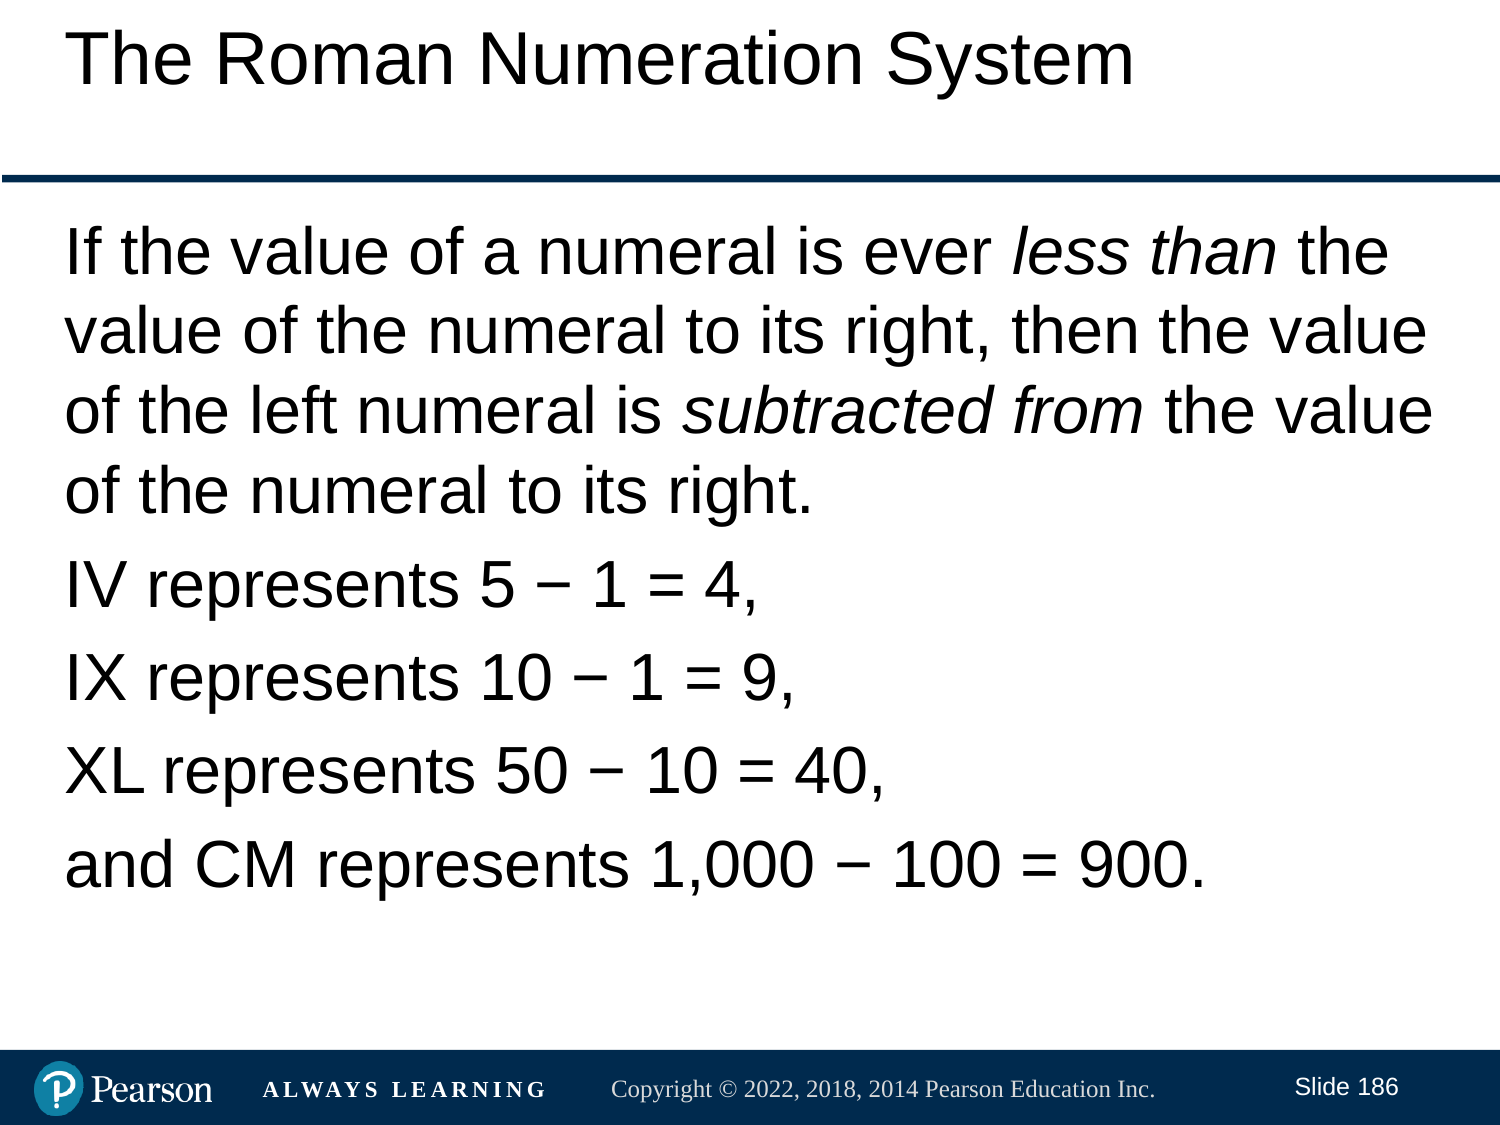

# The Roman Numeration System
If the value of a numeral is ever less than the value of the numeral to its right, then the value of the left numeral is subtracted from the value of the numeral to its right.
IV represents 5 − 1 = 4,
IX represents 10 − 1 = 9,
XL represents 50 − 10 = 40,
and CM represents 1,000 − 100 = 900.